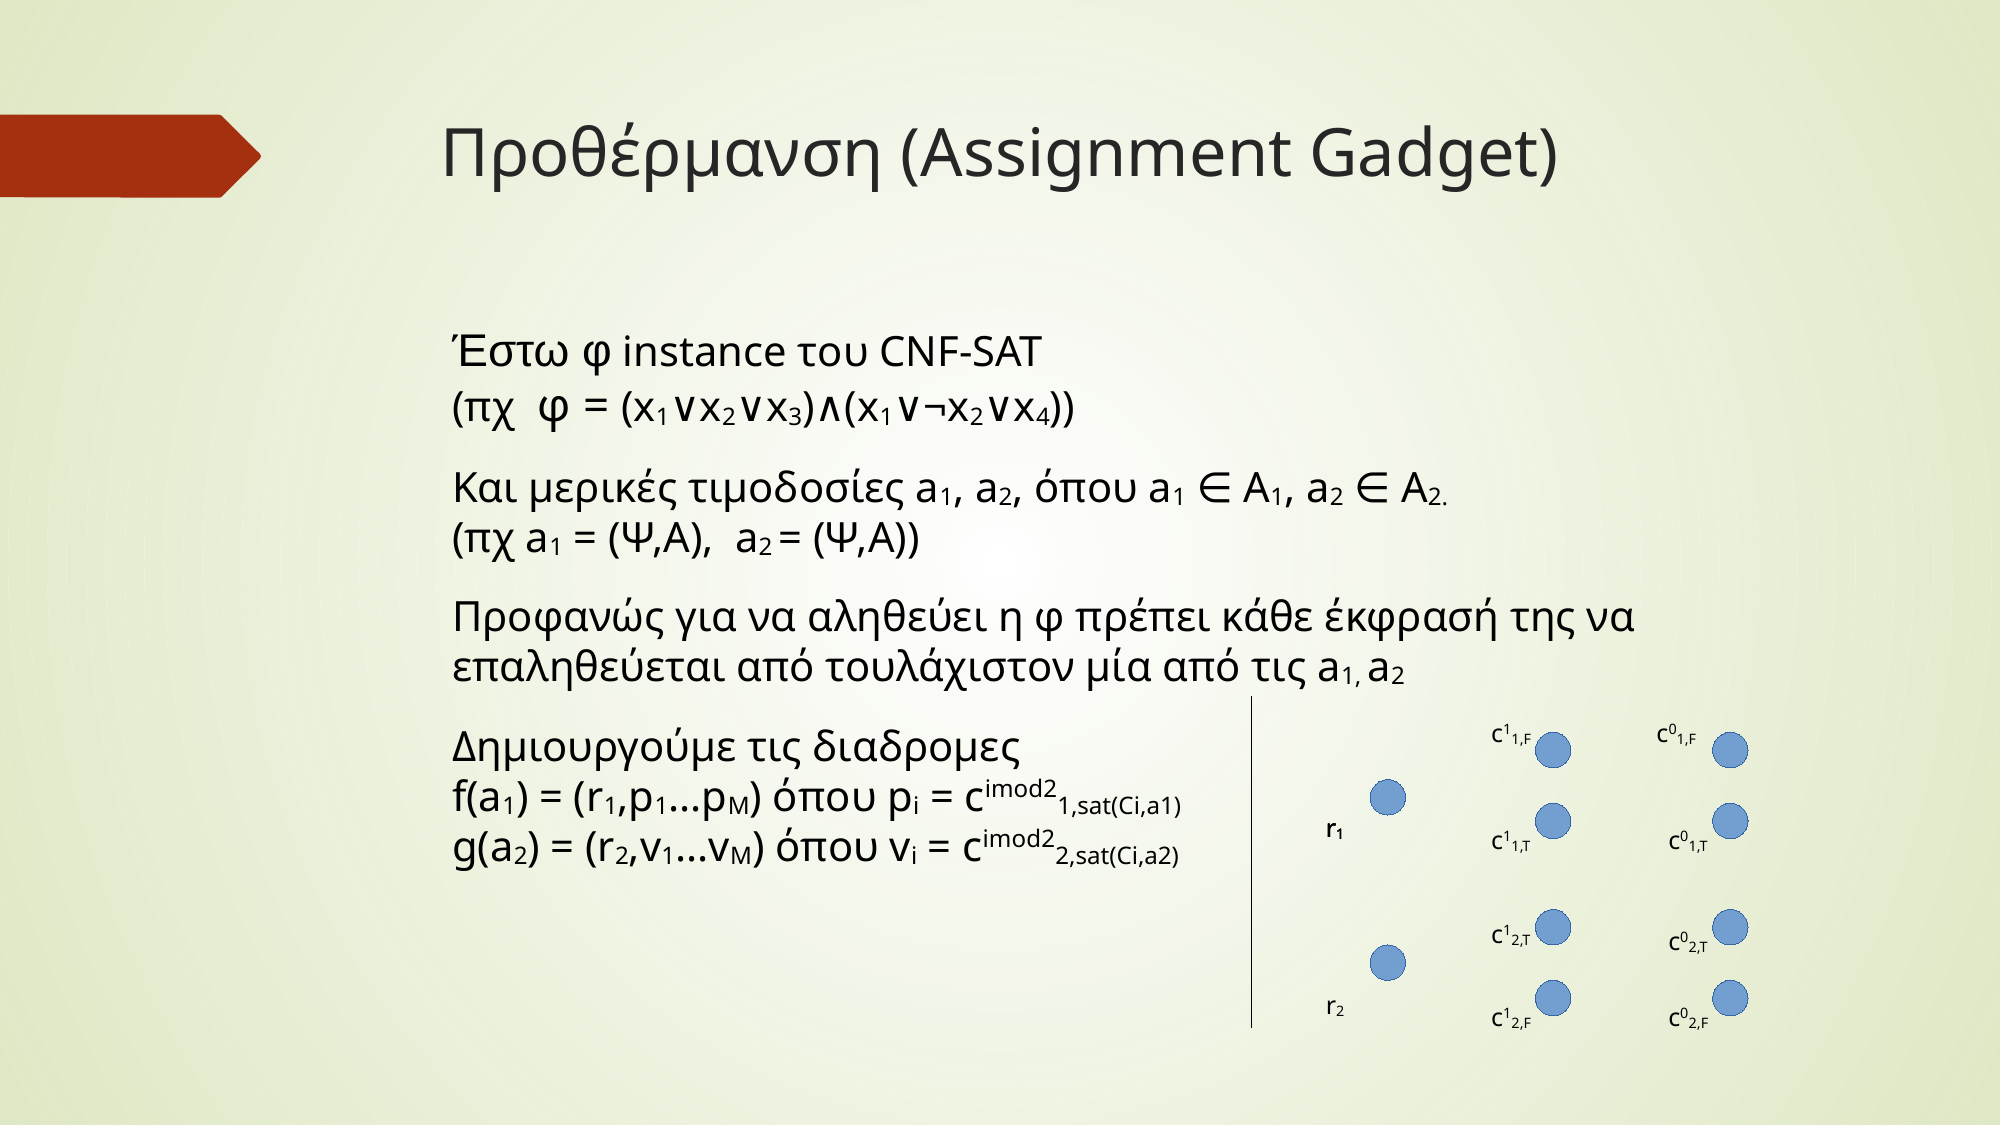

# Προθέρμανση (Assignment Gadget)
Έστω φ instance του CNF-SAT
(πχ φ = (x1∨x2∨x3)∧(x1∨¬x2∨x4))
Και μερικές τιμοδοσίες a1, a2, όπου a1 ∈ A1, a2 ∈ A2.
(πχ a1 = (Ψ,Α), a2 = (Ψ,Α))
Προφανώς για να αληθεύει η φ πρέπει κάθε έκφρασή της να επαληθεύεται από τουλάχιστον μία από τις a1, a2
Δημιουργούμε τις διαδρομες
f(a1) = (r1,p1...pM) όπου pi = cimod21,sat(Ci,a1)
g(a2) = (r2,v1...vM) όπου vi = cimod22,sat(Ci,a2)
c11,F
c01,F
r1
r1
r1
r1
c11,T
c01,T
c12,T
c02,T
r2
c12,F
c02,F